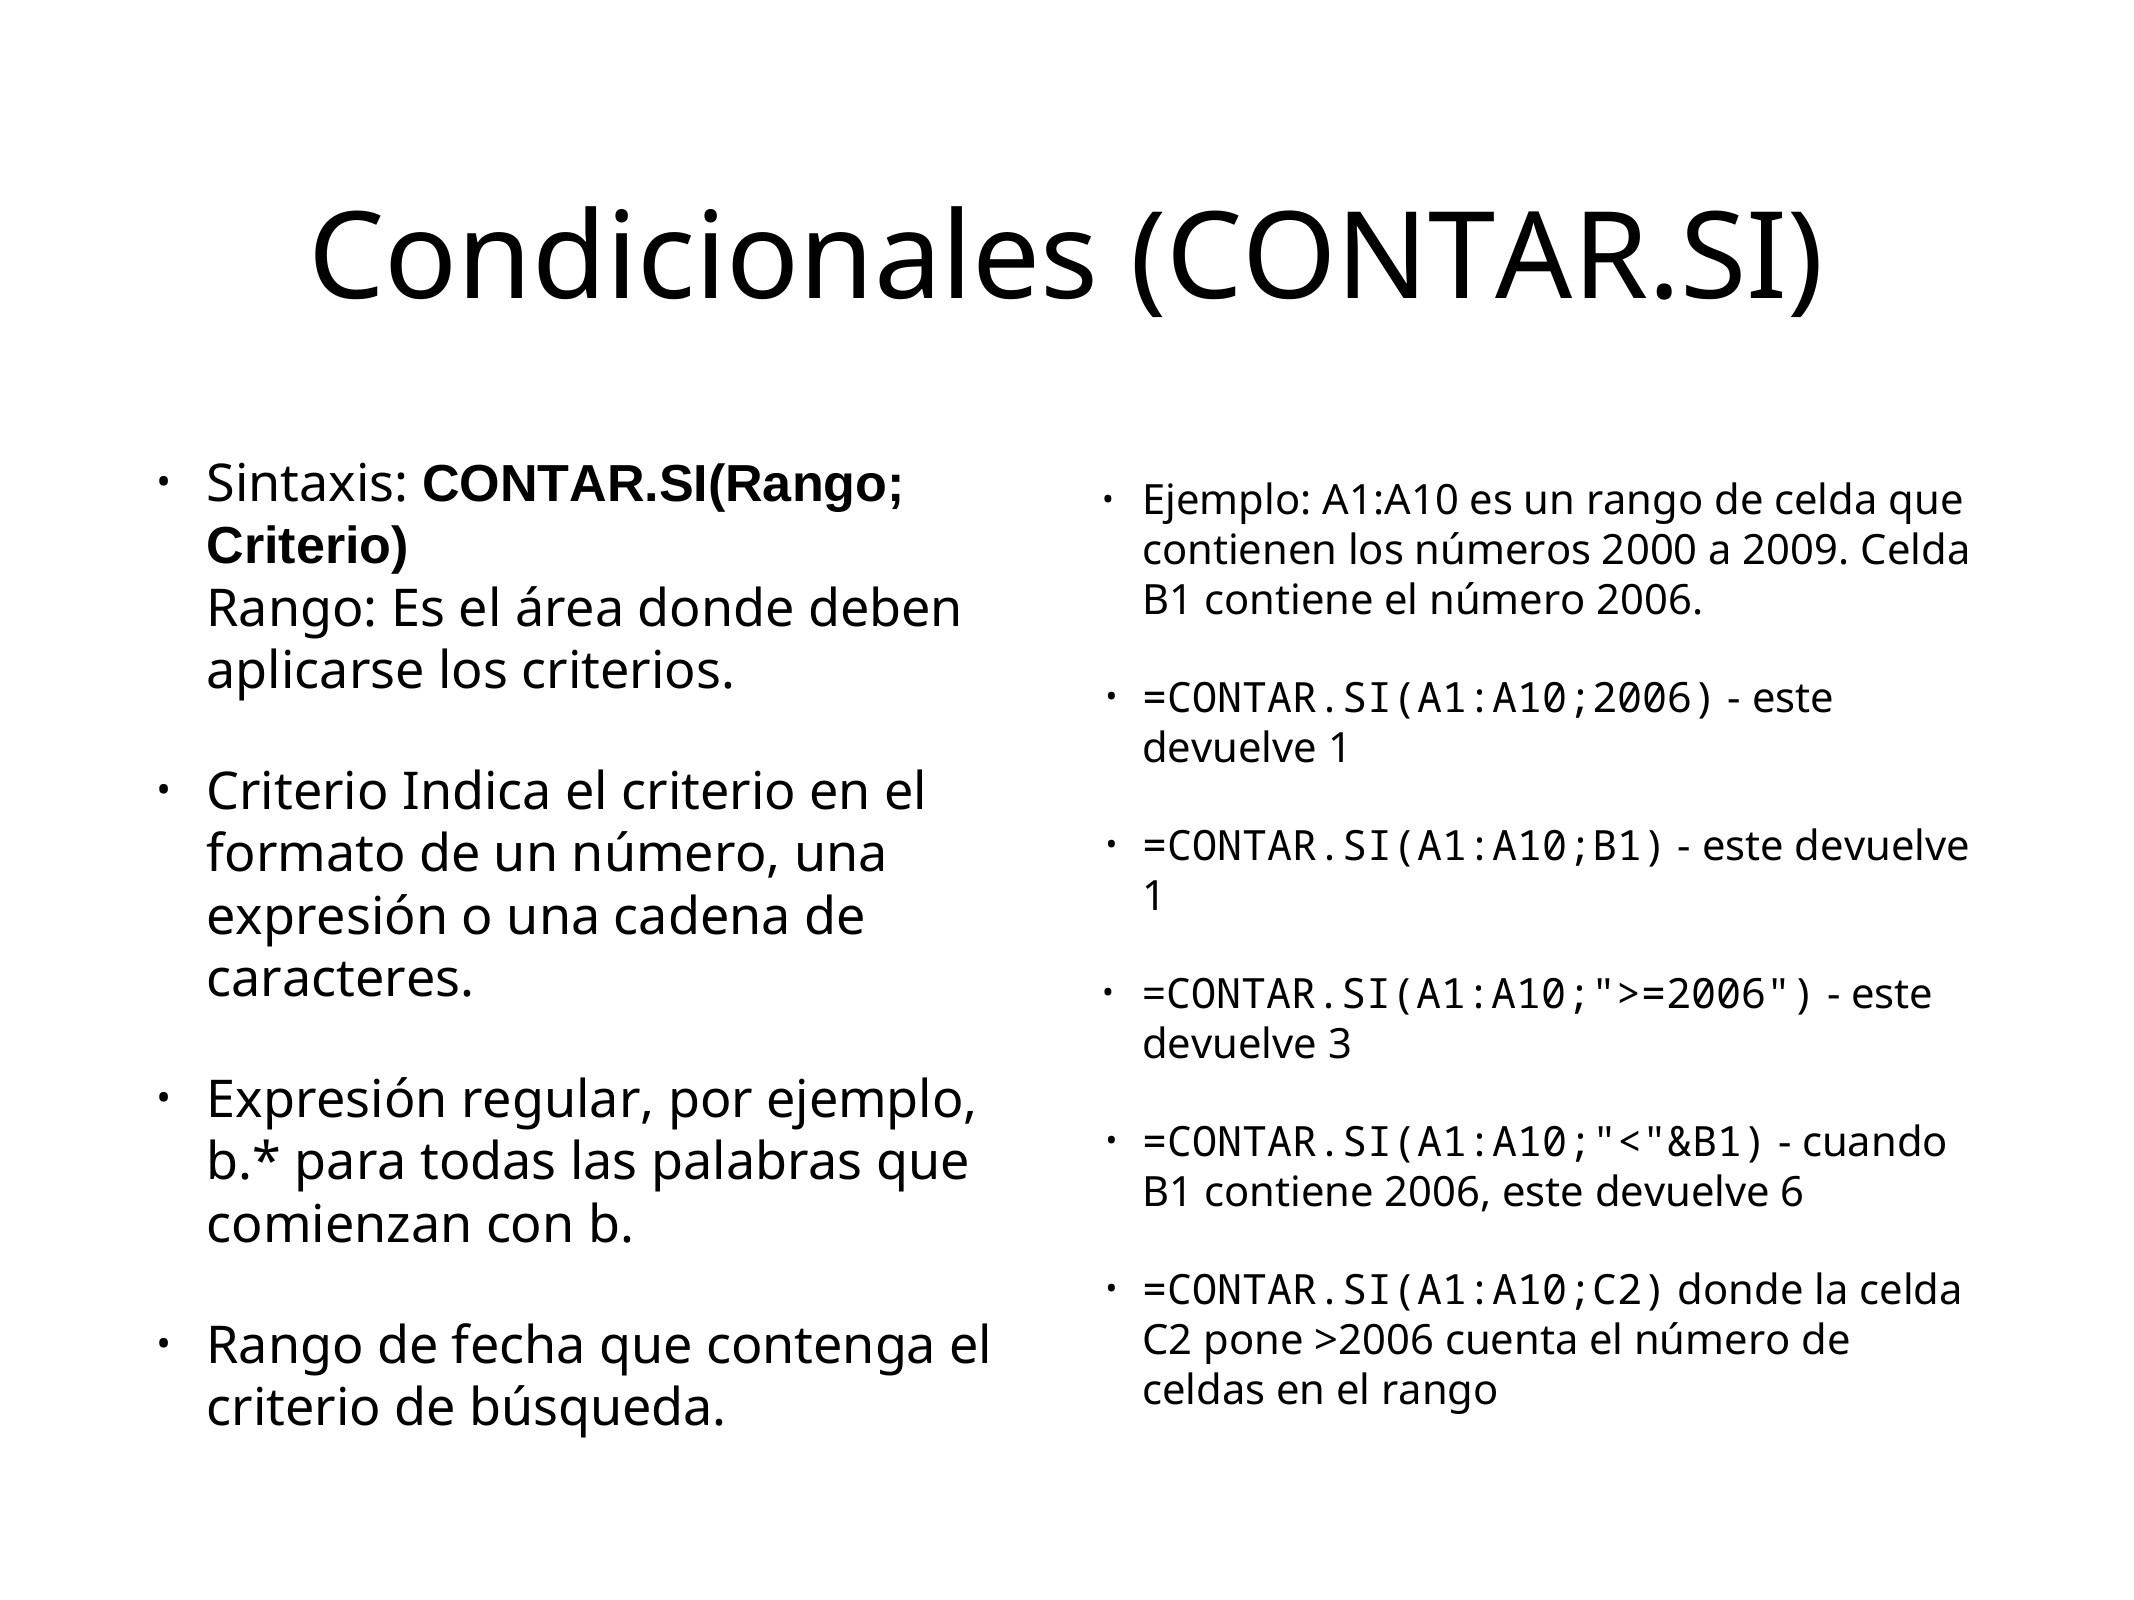

# Condicionales (CONTAR.SI)
Sintaxis: CONTAR.SI(Rango; Criterio)
Rango: Es el área donde deben aplicarse los criterios.
Criterio Indica el criterio en el formato de un número, una expresión o una cadena de caracteres.
Expresión regular, por ejemplo, b.* para todas las palabras que comienzan con b.
Rango de fecha que contenga el criterio de búsqueda.
Ejemplo: A1:A10 es un rango de celda que contienen los números 2000 a 2009. Celda B1 contiene el número 2006.
=CONTAR.SI(A1:A10;2006) - este devuelve 1
=CONTAR.SI(A1:A10;B1) - este devuelve 1
=CONTAR.SI(A1:A10;">=2006") - este devuelve 3
=CONTAR.SI(A1:A10;"<"&B1) - cuando B1 contiene 2006, este devuelve 6
=CONTAR.SI(A1:A10;C2) donde la celda C2 pone >2006 cuenta el número de celdas en el rango